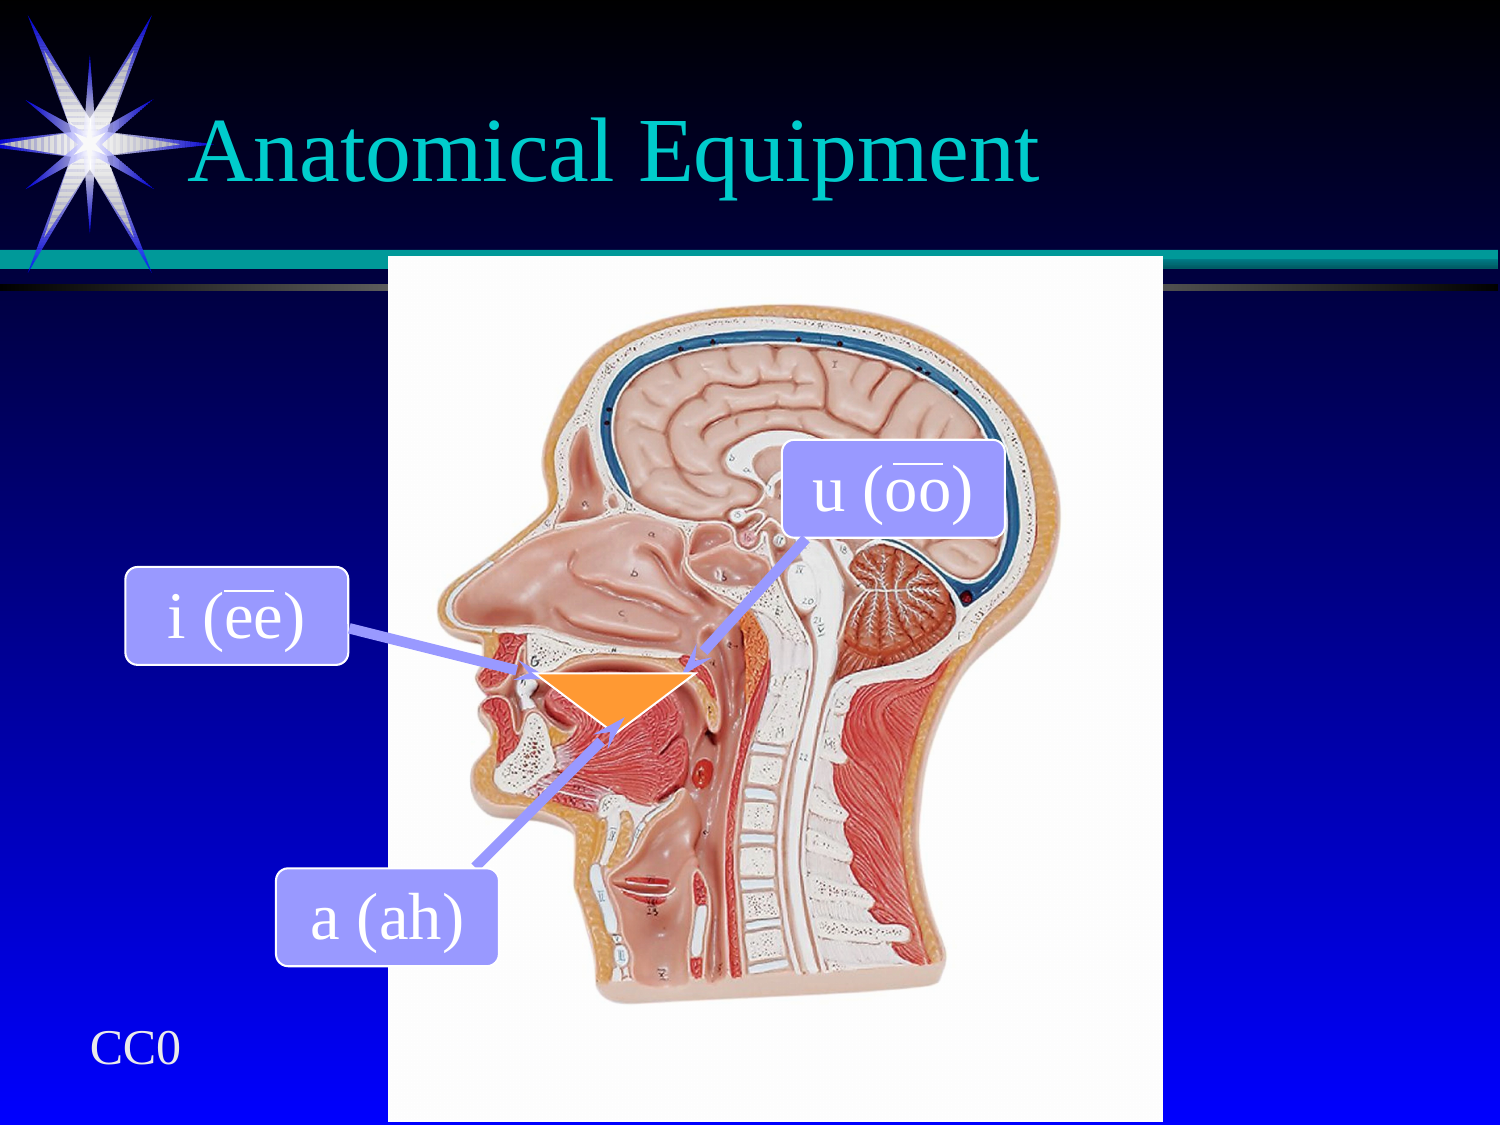

# Anatomical Equipment
u (oo)
i (ee)
a (ah)
CC0